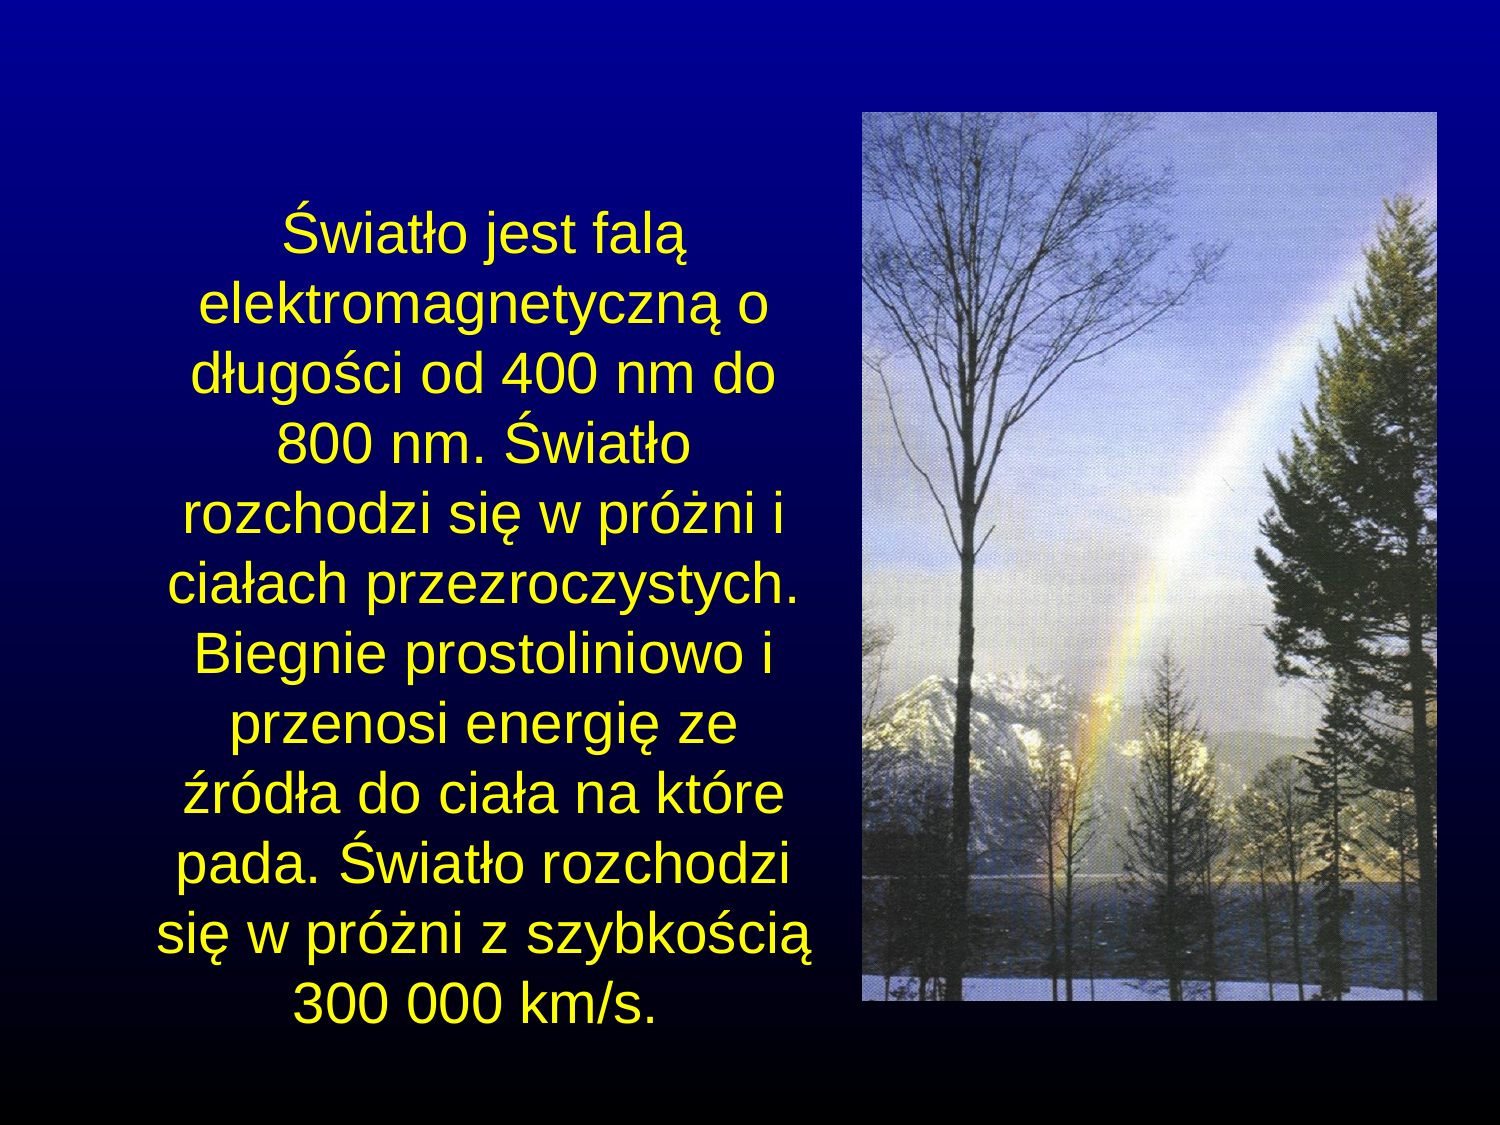

Światło jest falą elektromagnetyczną o długości od 400 nm do 800 nm. Światło rozchodzi się w próżni i ciałach przezroczystych. Biegnie prostoliniowo i przenosi energię ze źródła do ciała na które pada. Światło rozchodzi się w próżni z szybkością 300 000 km/s.